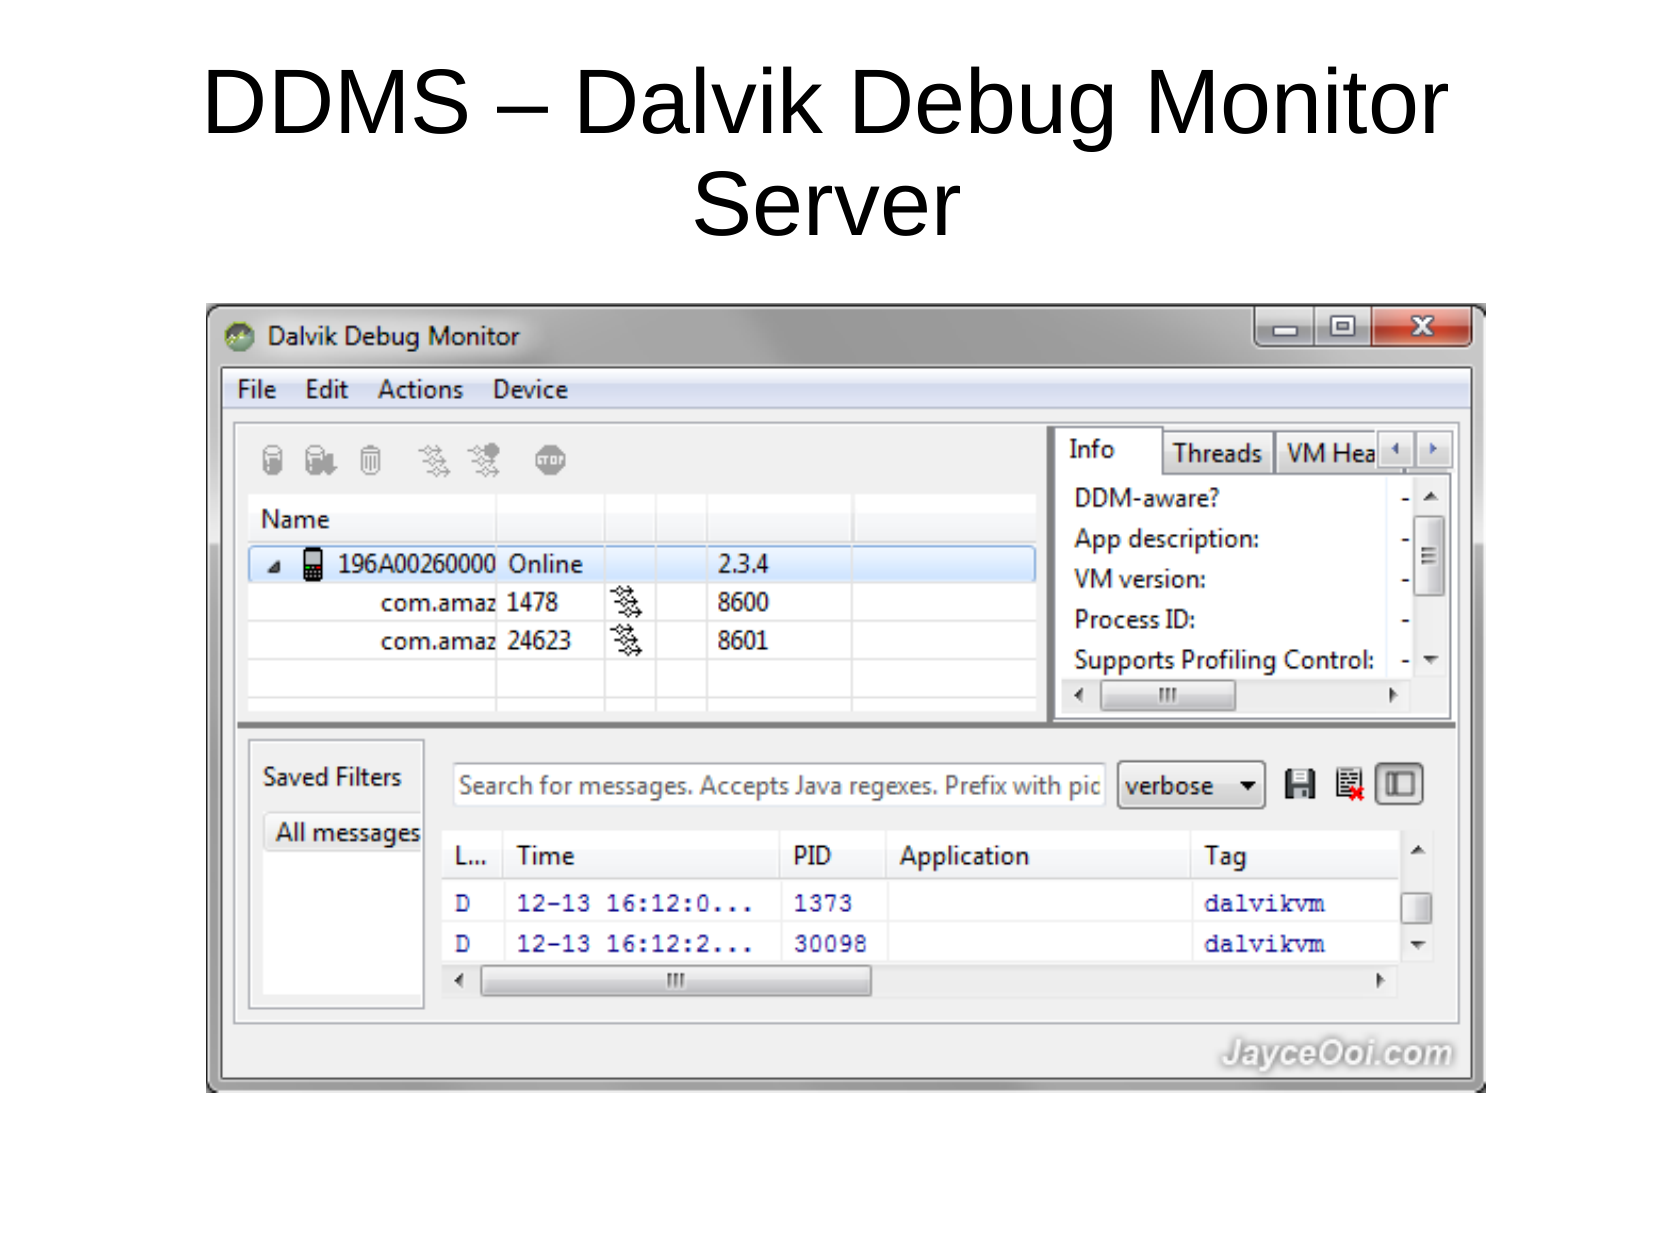

# DDMS – Dalvik Debug Monitor Server